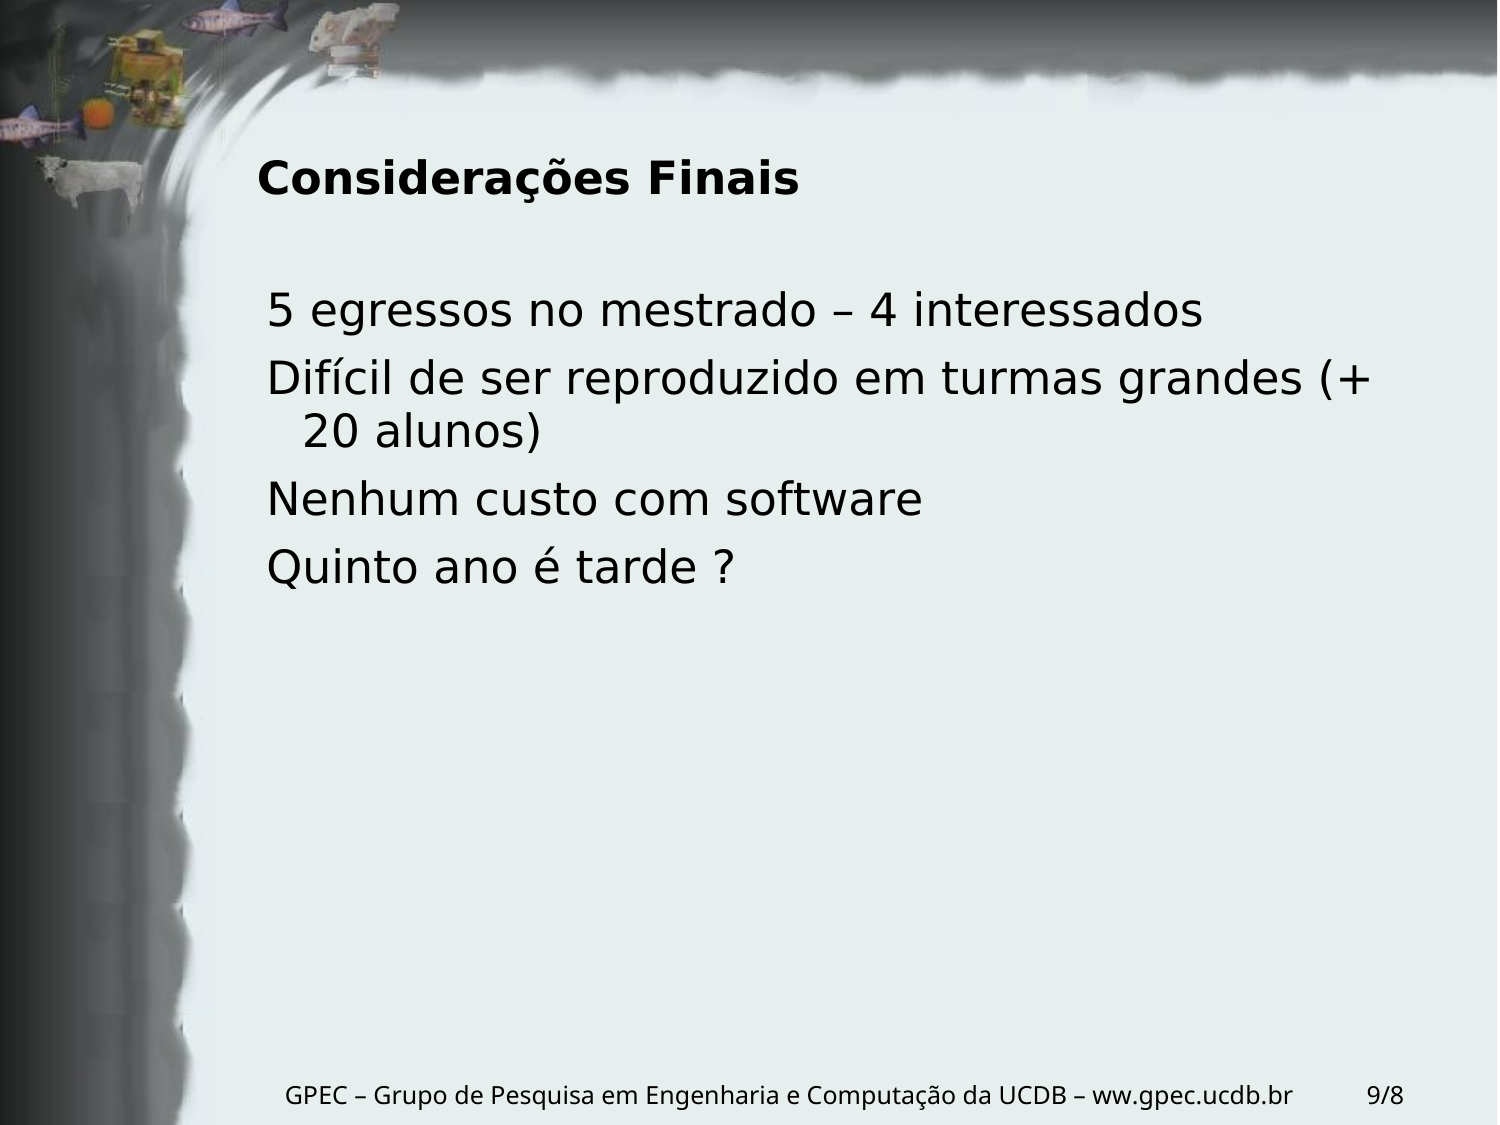

# Considerações Finais
5 egressos no mestrado – 4 interessados
Difícil de ser reproduzido em turmas grandes (+ 20 alunos)
Nenhum custo com software
Quinto ano é tarde ?